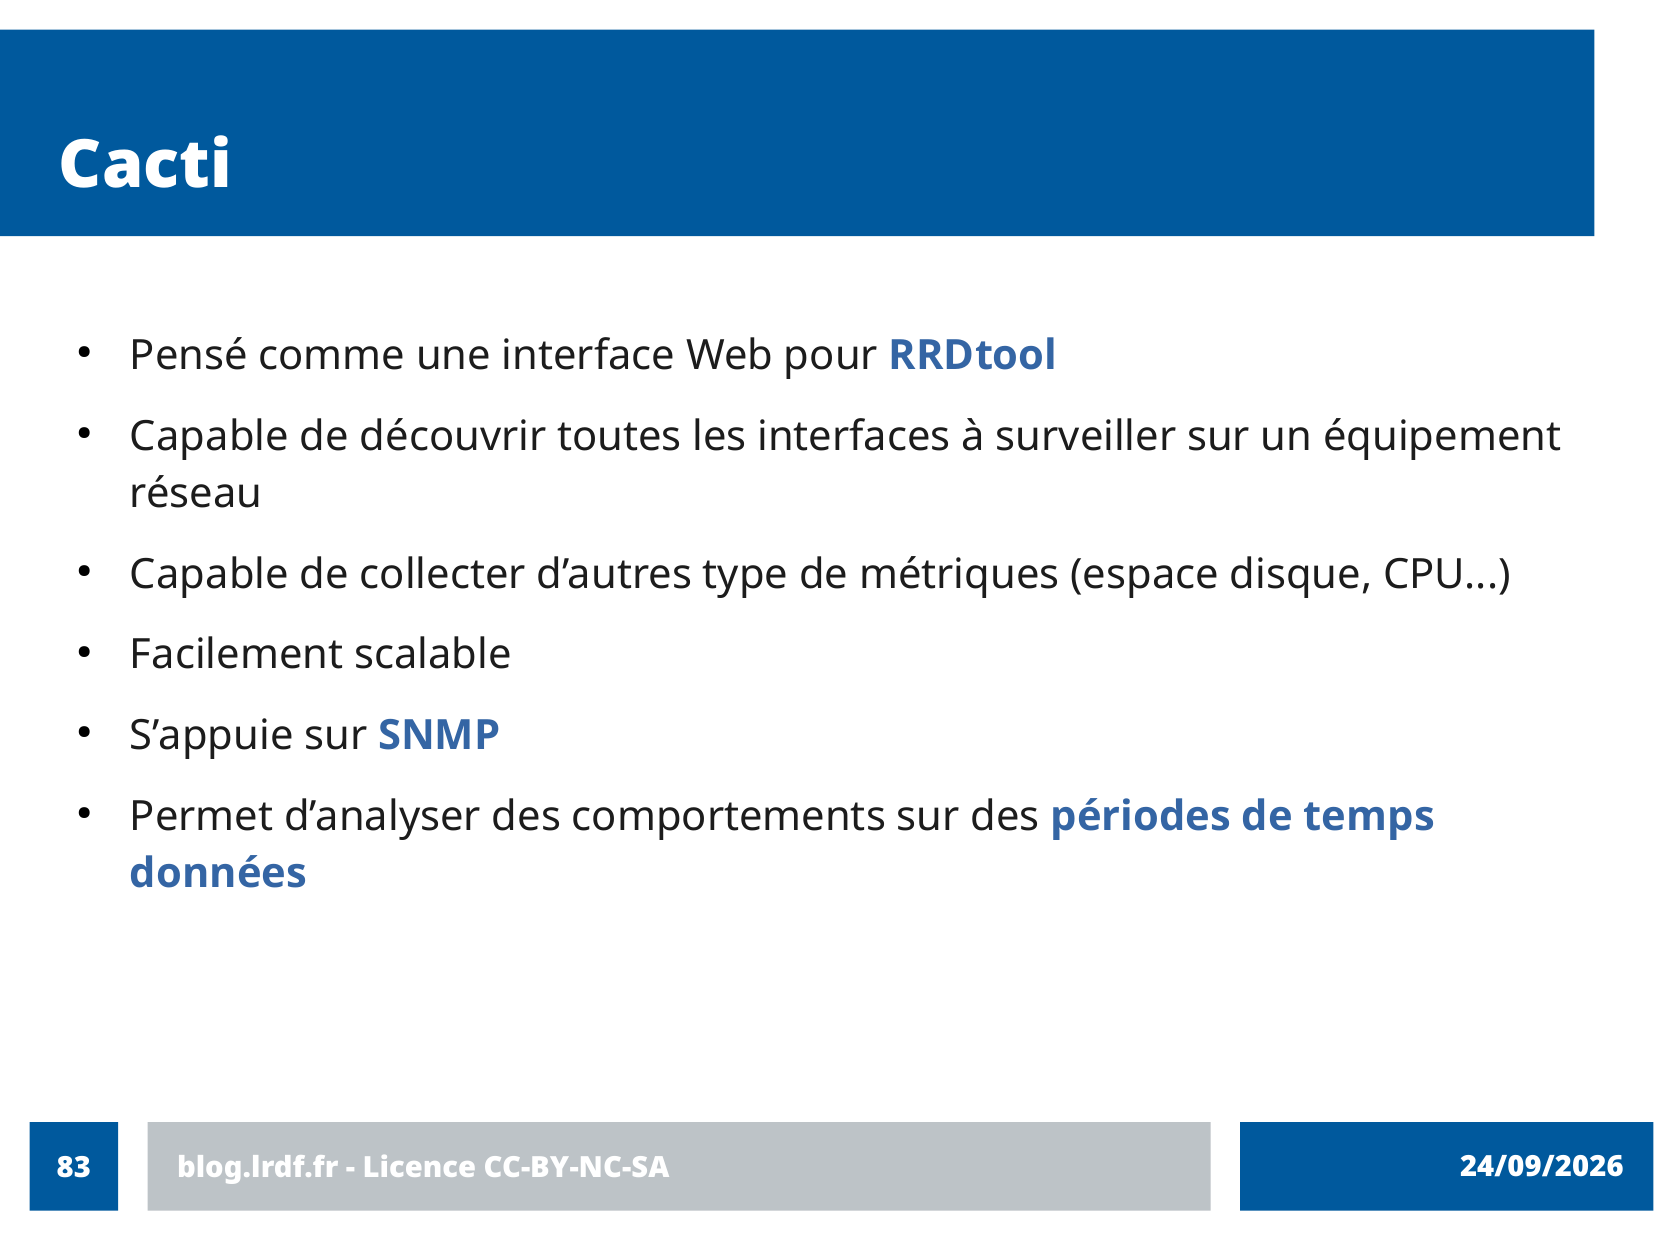

# Cacti
Pensé comme une interface Web pour RRDtool
Capable de découvrir toutes les interfaces à surveiller sur un équipement réseau
Capable de collecter d’autres type de métriques (espace disque, CPU...)
Facilement scalable
S’appuie sur SNMP
Permet d’analyser des comportements sur des périodes de temps données
83
blog.lrdf.fr - Licence CC-BY-NC-SA